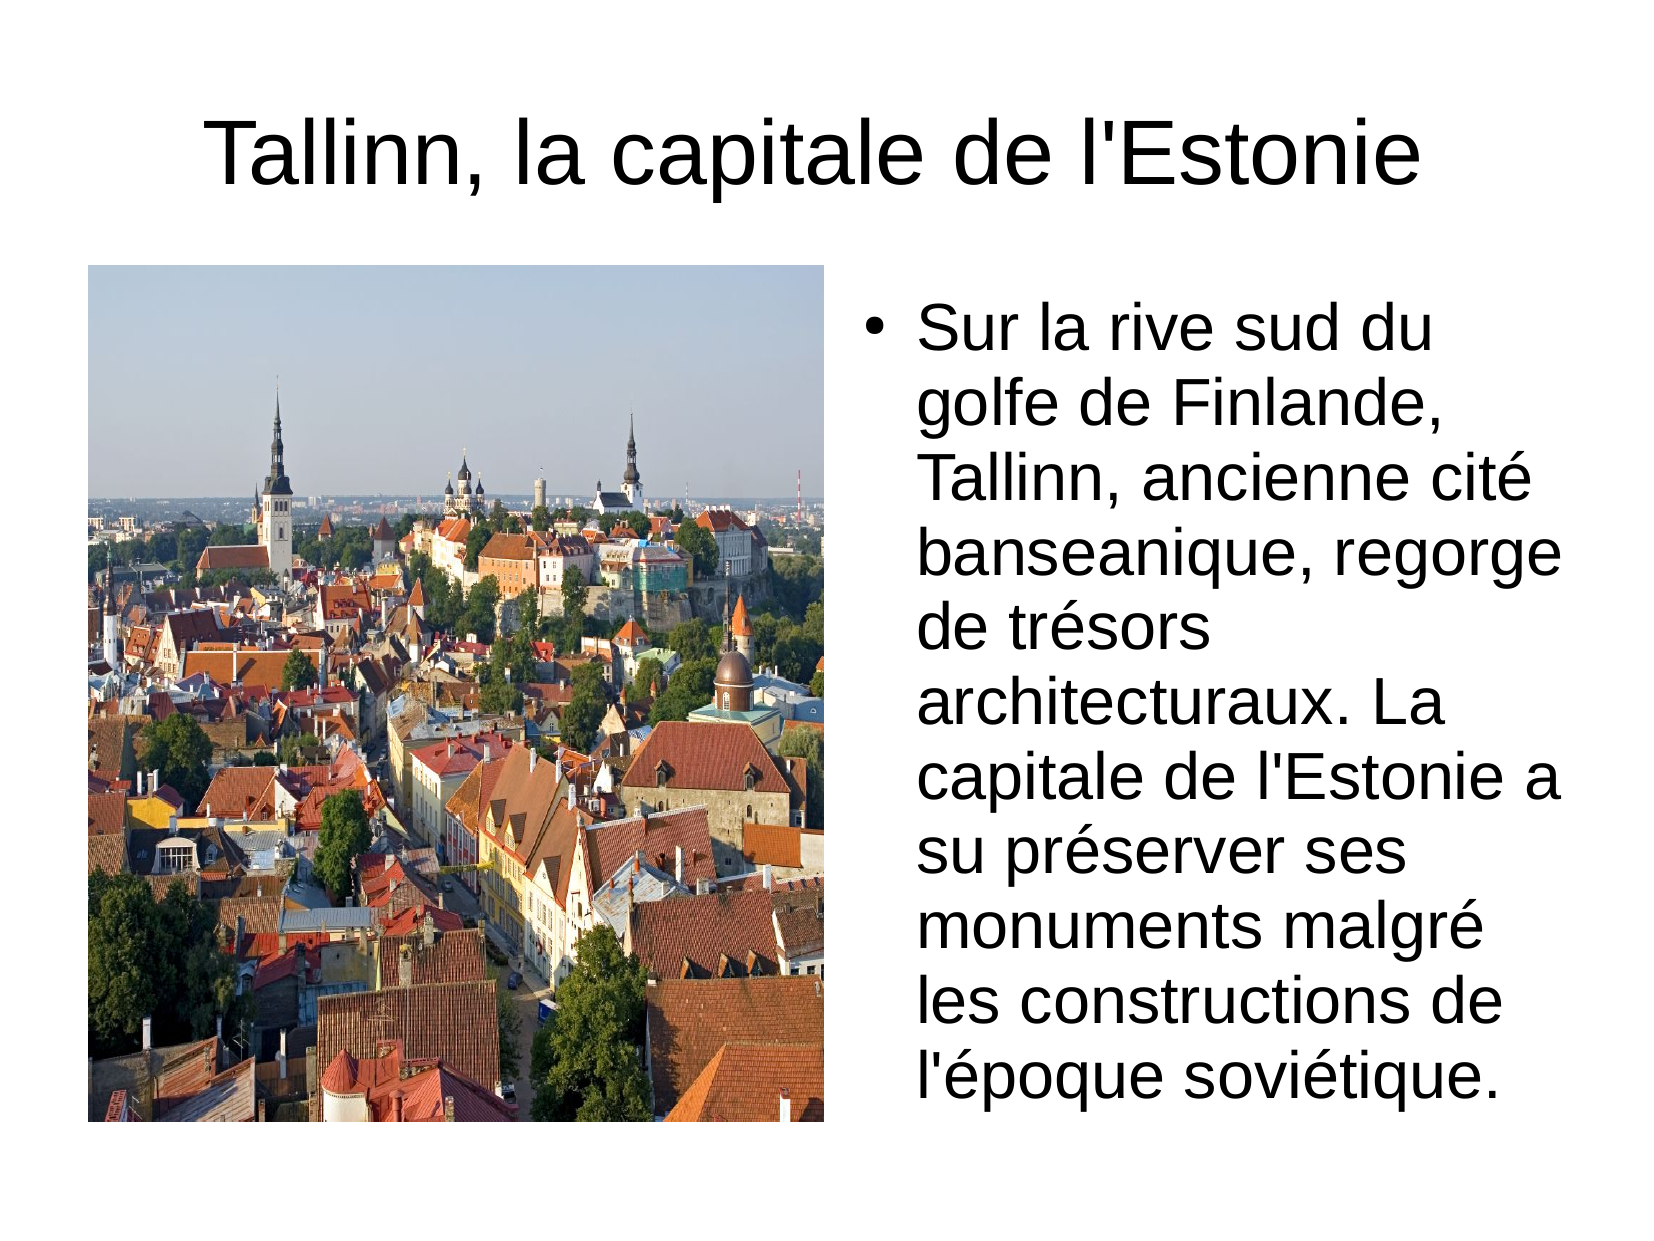

# Tallinn, la capitale de l'Estonie
Sur la rive sud du golfe de Finlande, Tallinn, ancienne cité banseanique, regorge de trésors architecturaux. La capitale de l'Estonie a su préserver ses monuments malgré les constructions de l'époque soviétique.